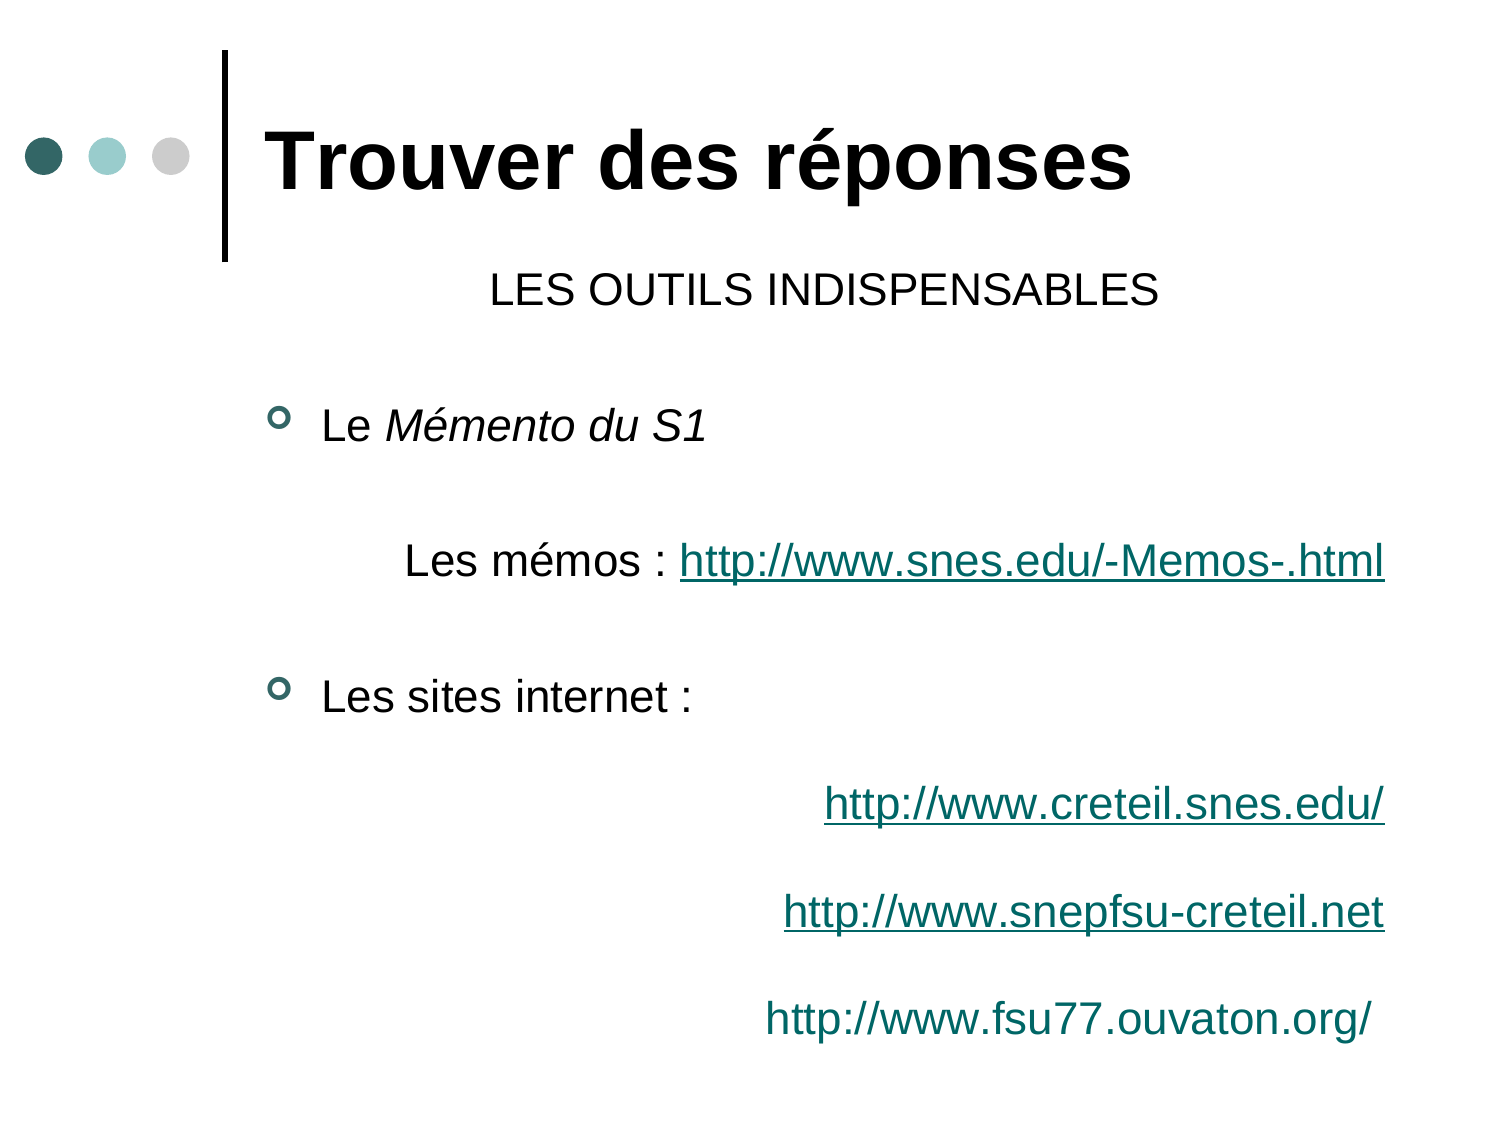

# Trouver des réponses
LES OUTILS INDISPENSABLES
Le Mémento du S1
Les mémos : http://www.snes.edu/-Memos-.html
Les sites internet :
http://www.creteil.snes.edu/
http://www.snepfsu-creteil.net
http://www.fsu77.ouvaton.org/